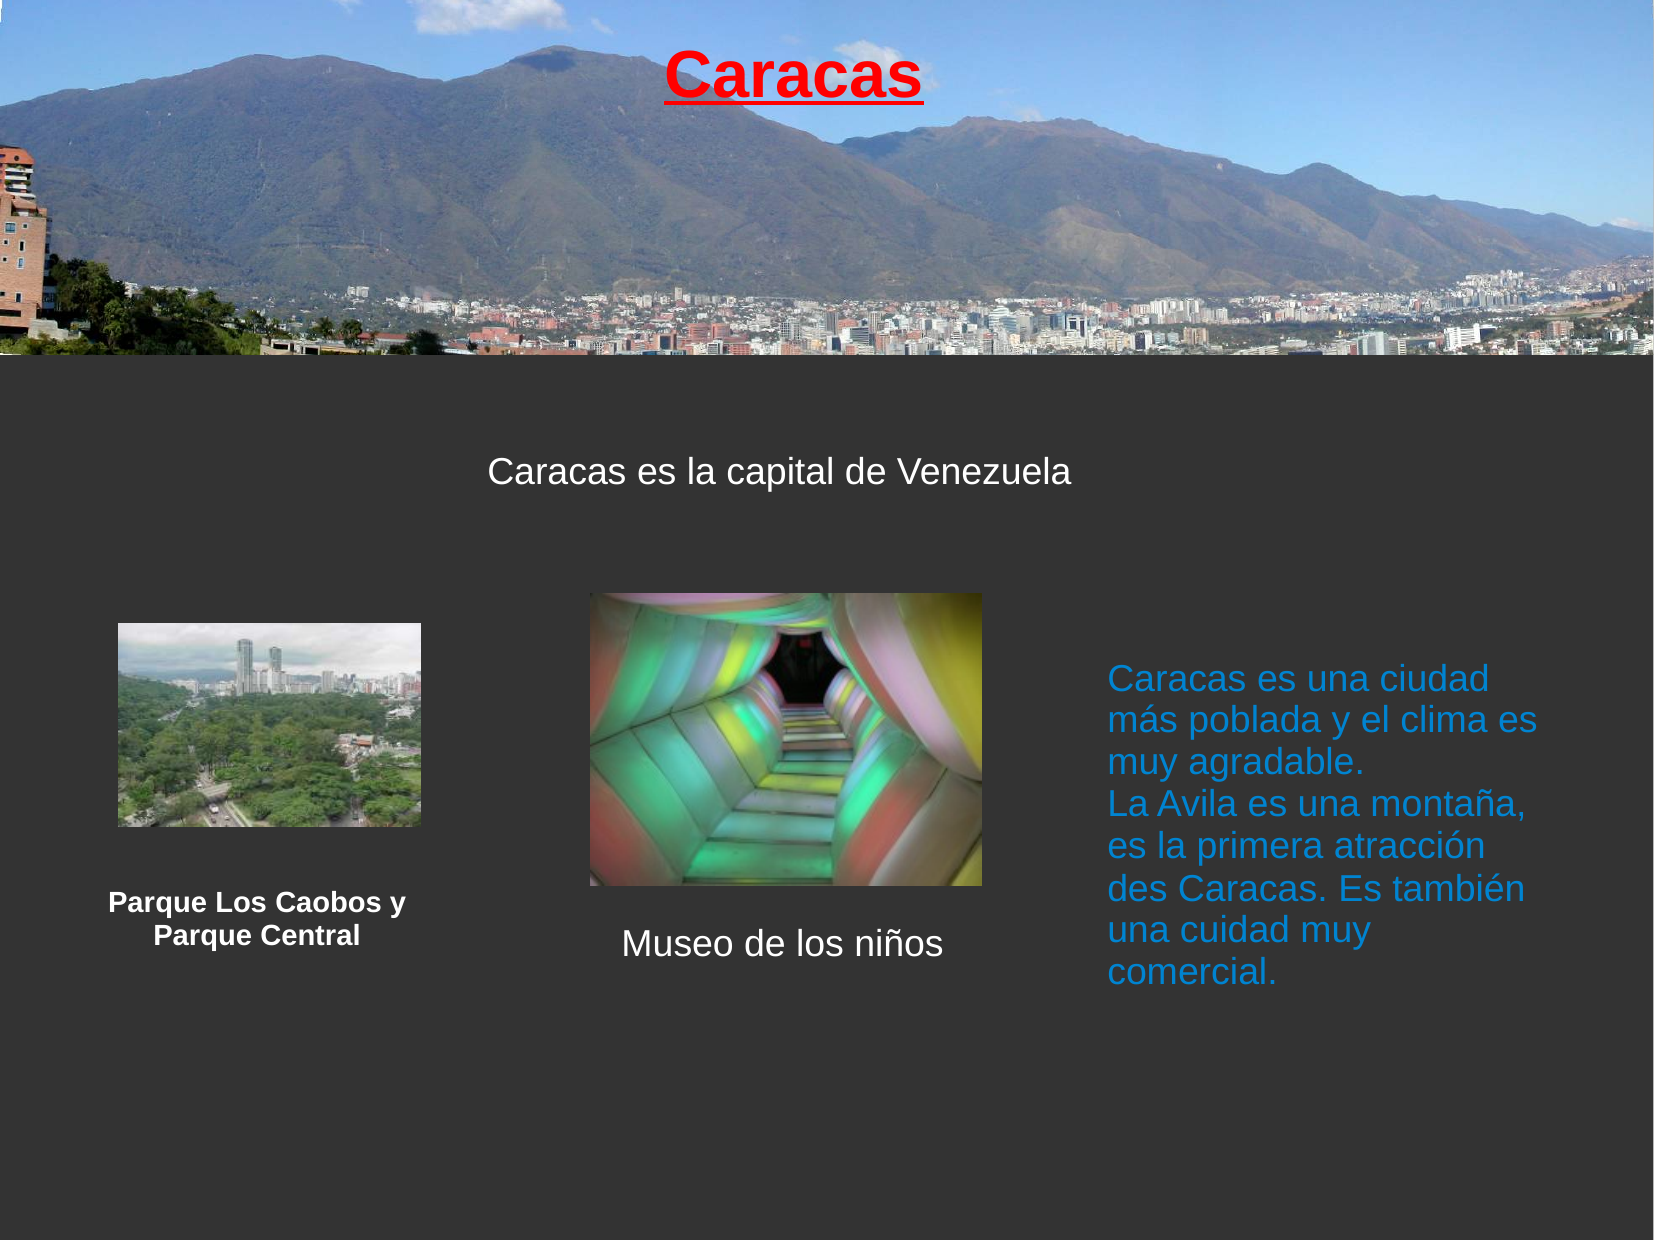

Caracas
Caracas es la capital de Venezuela
Caracas es una ciudad más poblada y el clima es muy agradable.
La Avila es una montaña, es la primera atracción des Caracas. Es también una cuidad muy comercial.
Parque Los Caobos y Parque Central
Museo de los niños